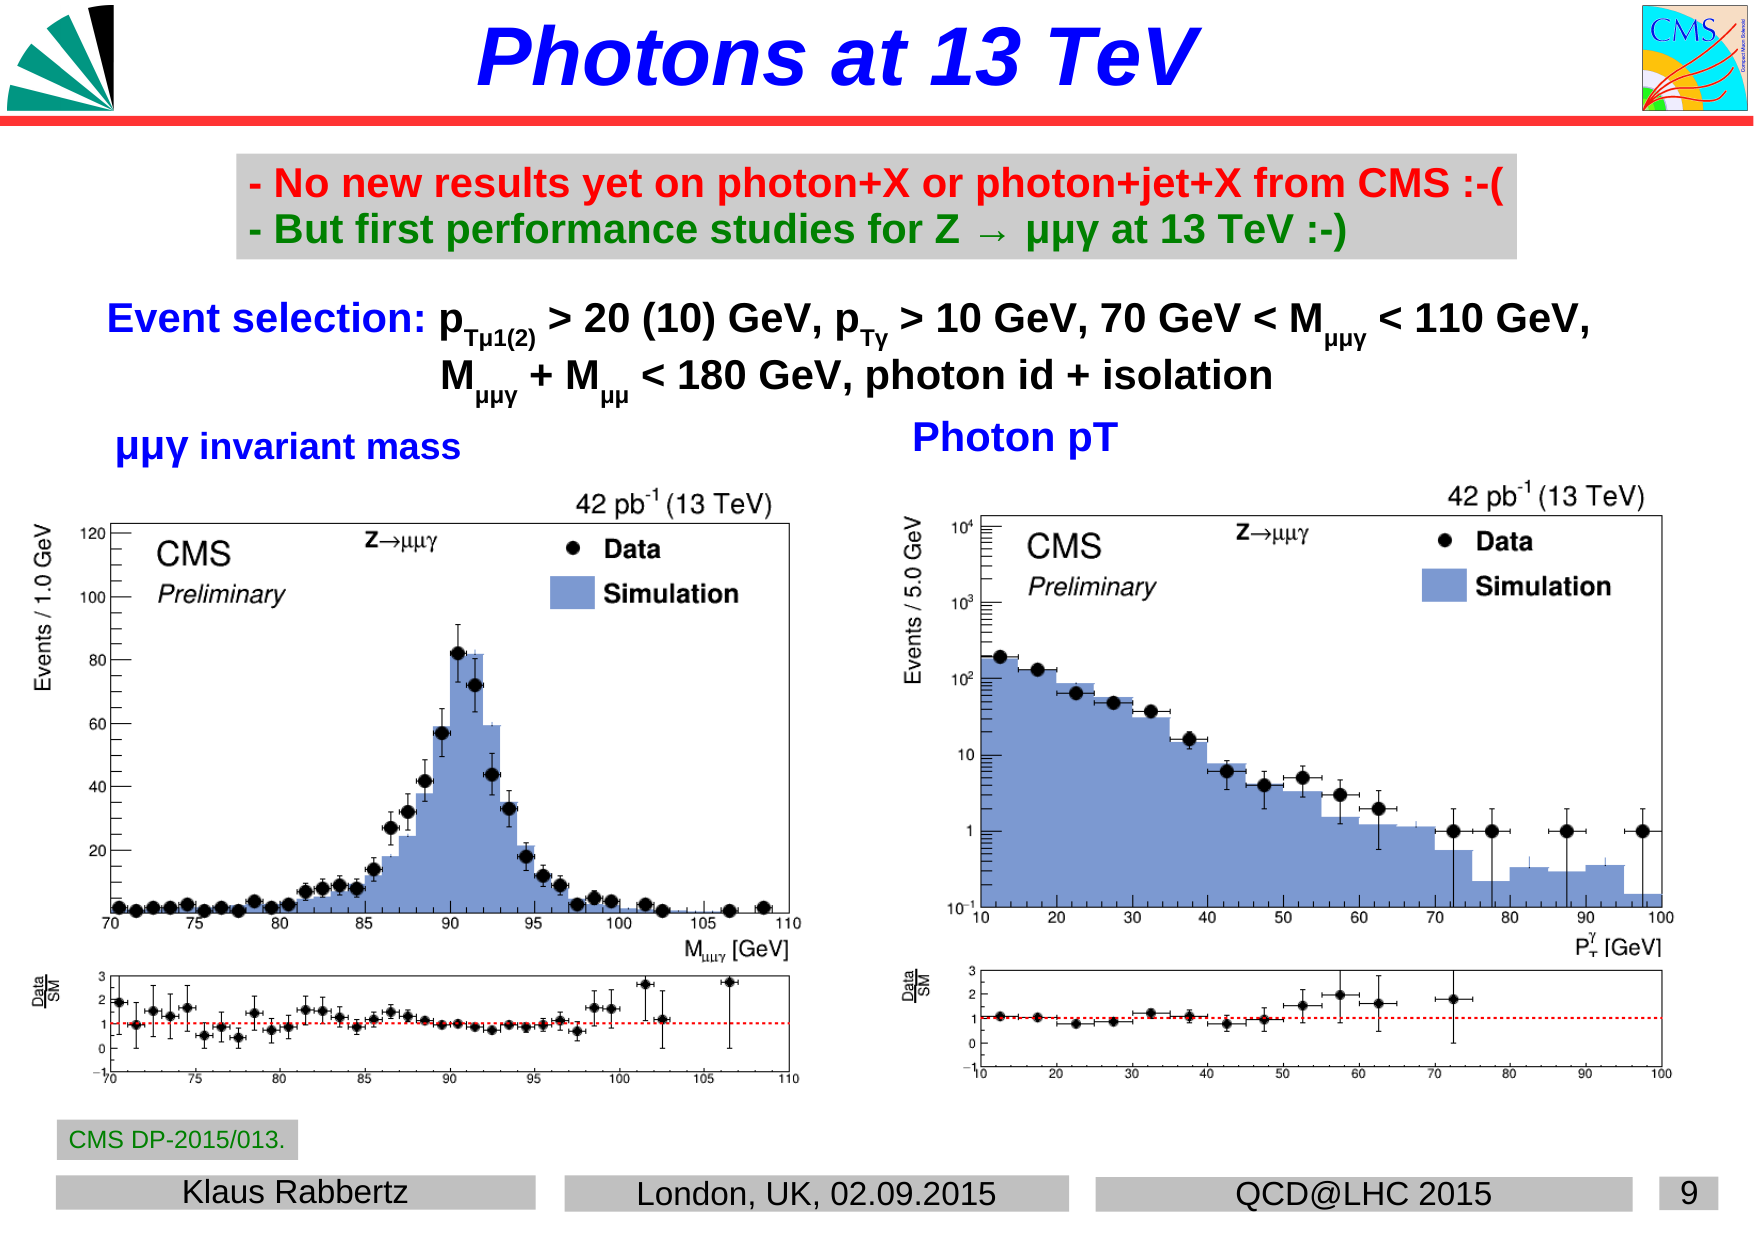

# Photons at 13 TeV
- No new results yet on photon+X or photon+jet+X from CMS :-(
- But first performance studies for Z → μμγ at 13 TeV :-)
Event selection: pTμ1(2) > 20 (10) GeV, pTγ > 10 GeV, 70 GeV < Mμμγ < 110 GeV,
 Mμμγ + Mμμ < 180 GeV, photon id + isolation
Photon pT
μμγ invariant mass
CMS DP-2015/013.